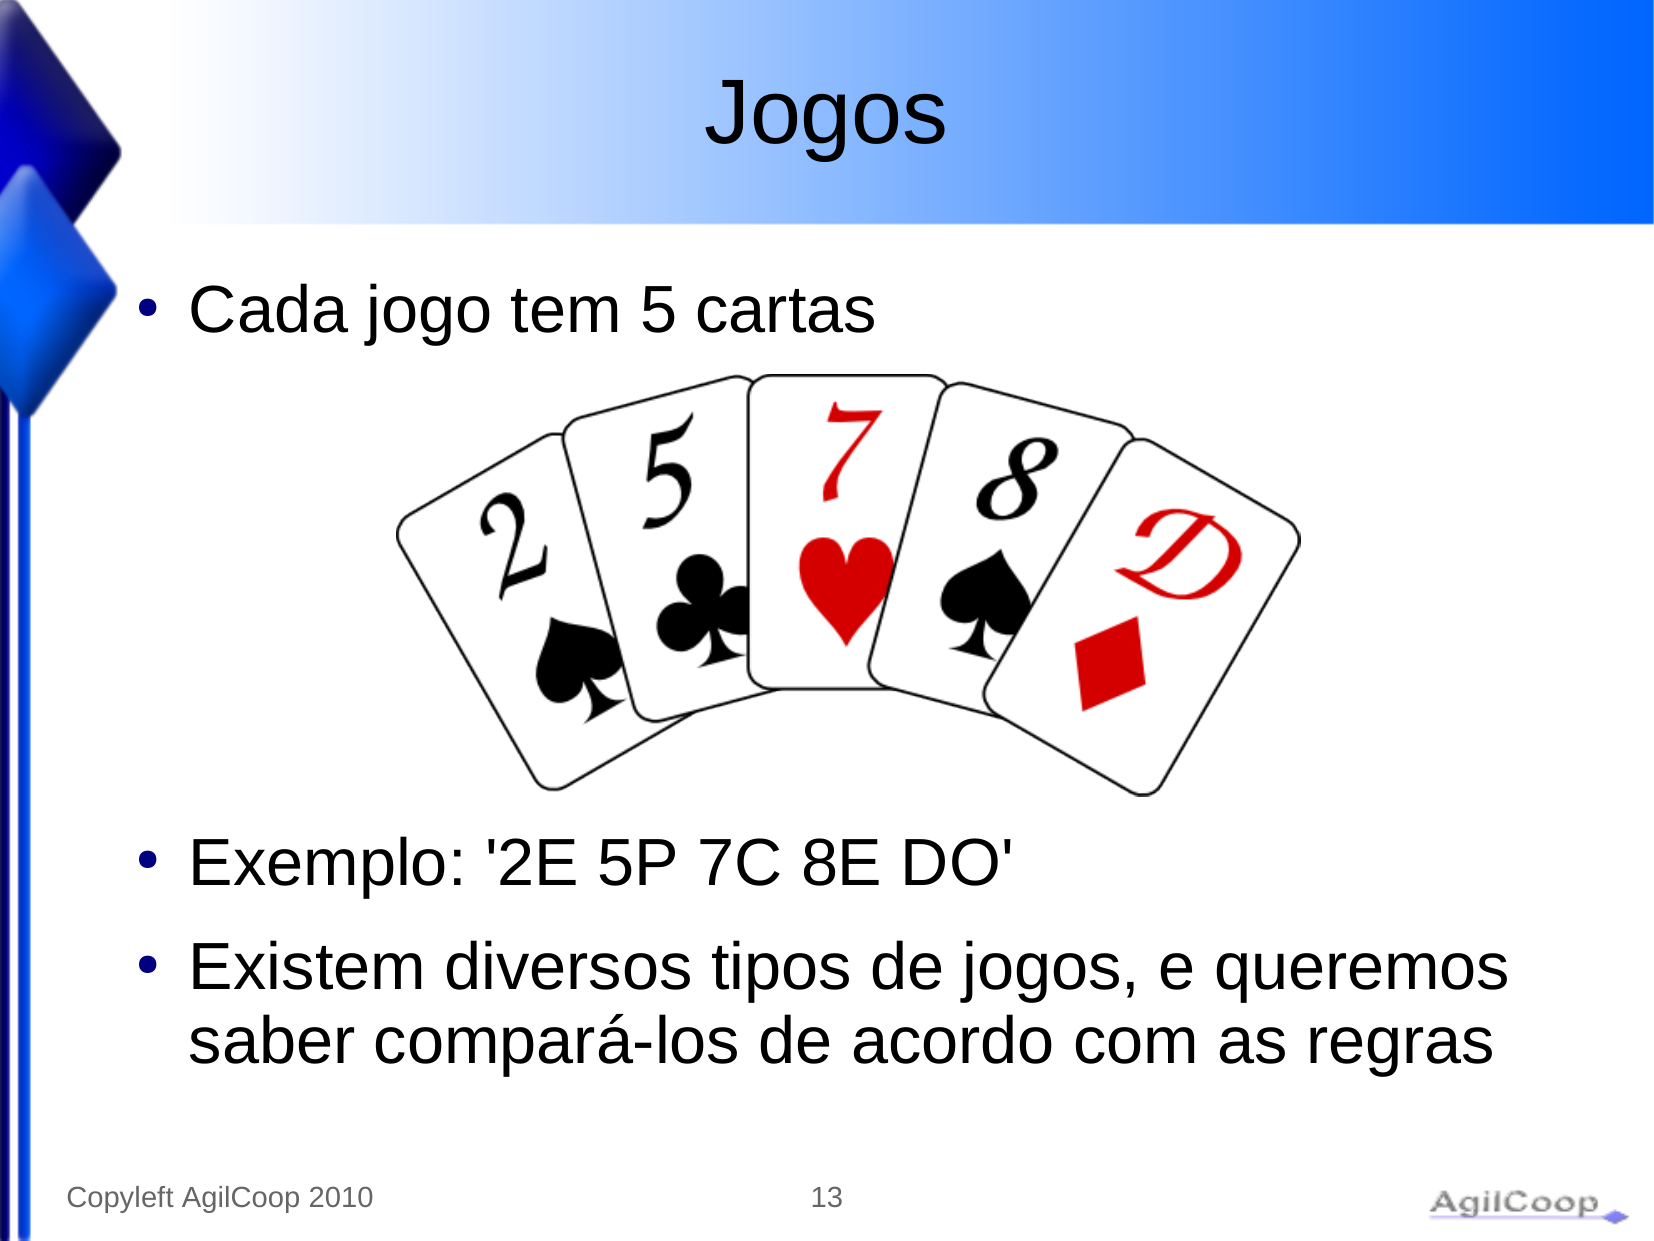

# Jogos
Cada jogo tem 5 cartas
Exemplo: '2E 5P 7C 8E DO'
Existem diversos tipos de jogos, e queremos saber compará-los de acordo com as regras
Copyleft AgilCoop 2010
13